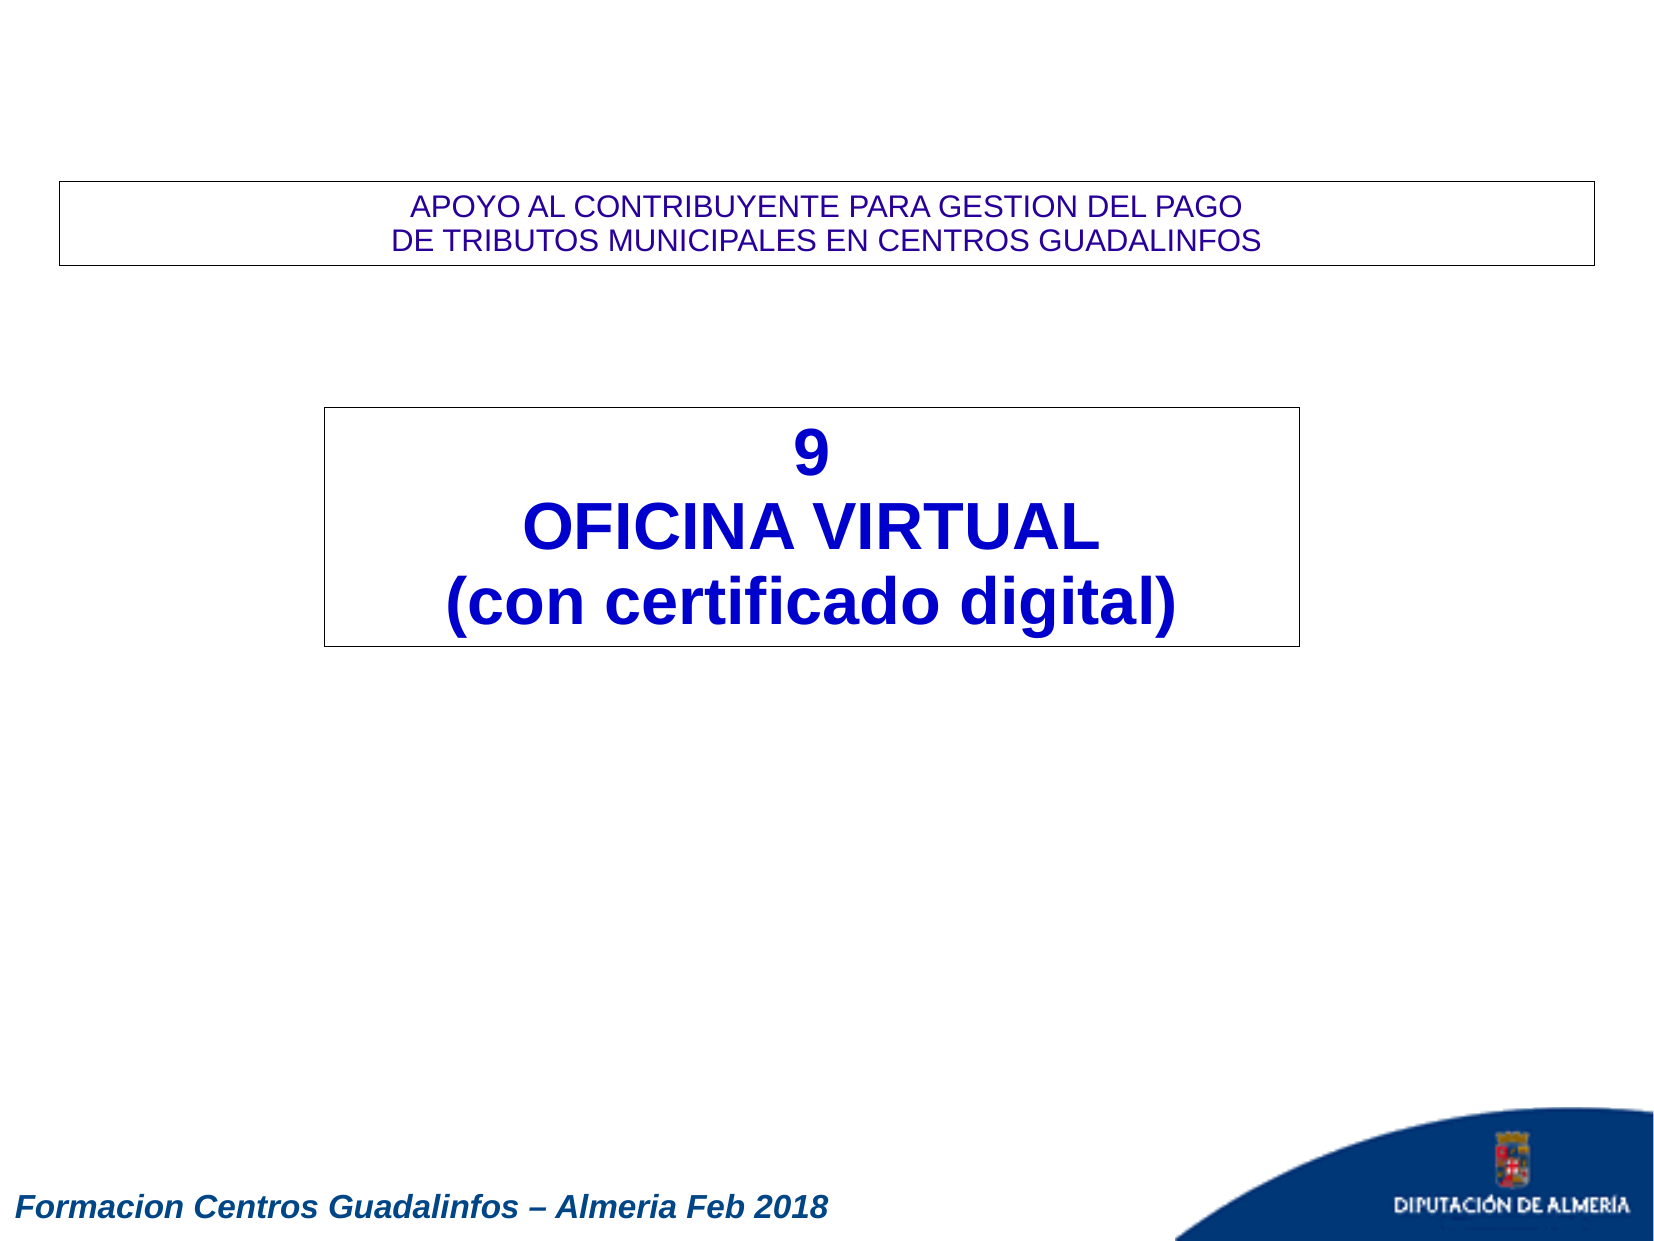

APOYO AL CONTRIBUYENTE PARA GESTION DEL PAGO
DE TRIBUTOS MUNICIPALES EN CENTROS GUADALINFOS
9
OFICINA VIRTUAL
(con certificado digital)
Formacion Centros Guadalinfos – Almeria Feb 2018